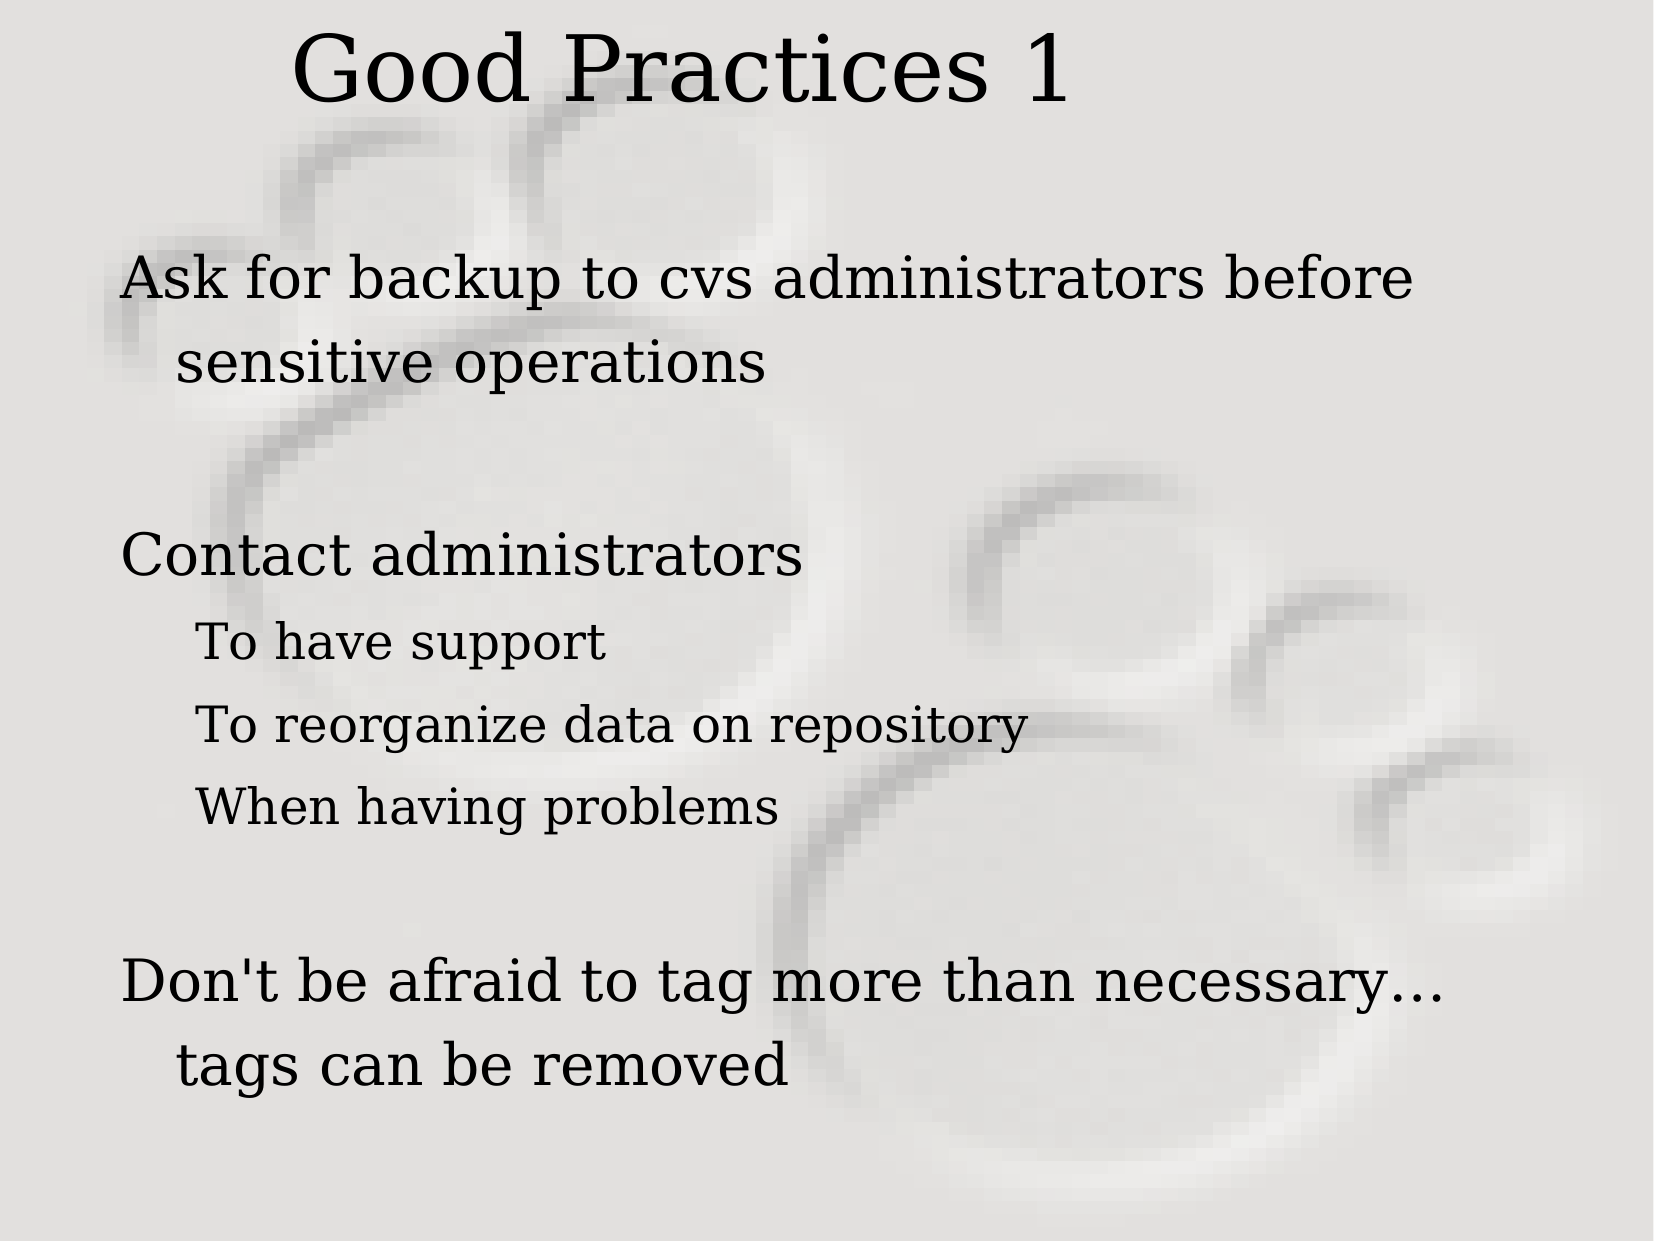

# Good Practices 1
Ask for backup to cvs administrators before sensitive operations
Contact administrators
To have support
To reorganize data on repository
When having problems
Don't be afraid to tag more than necessary…tags can be removed